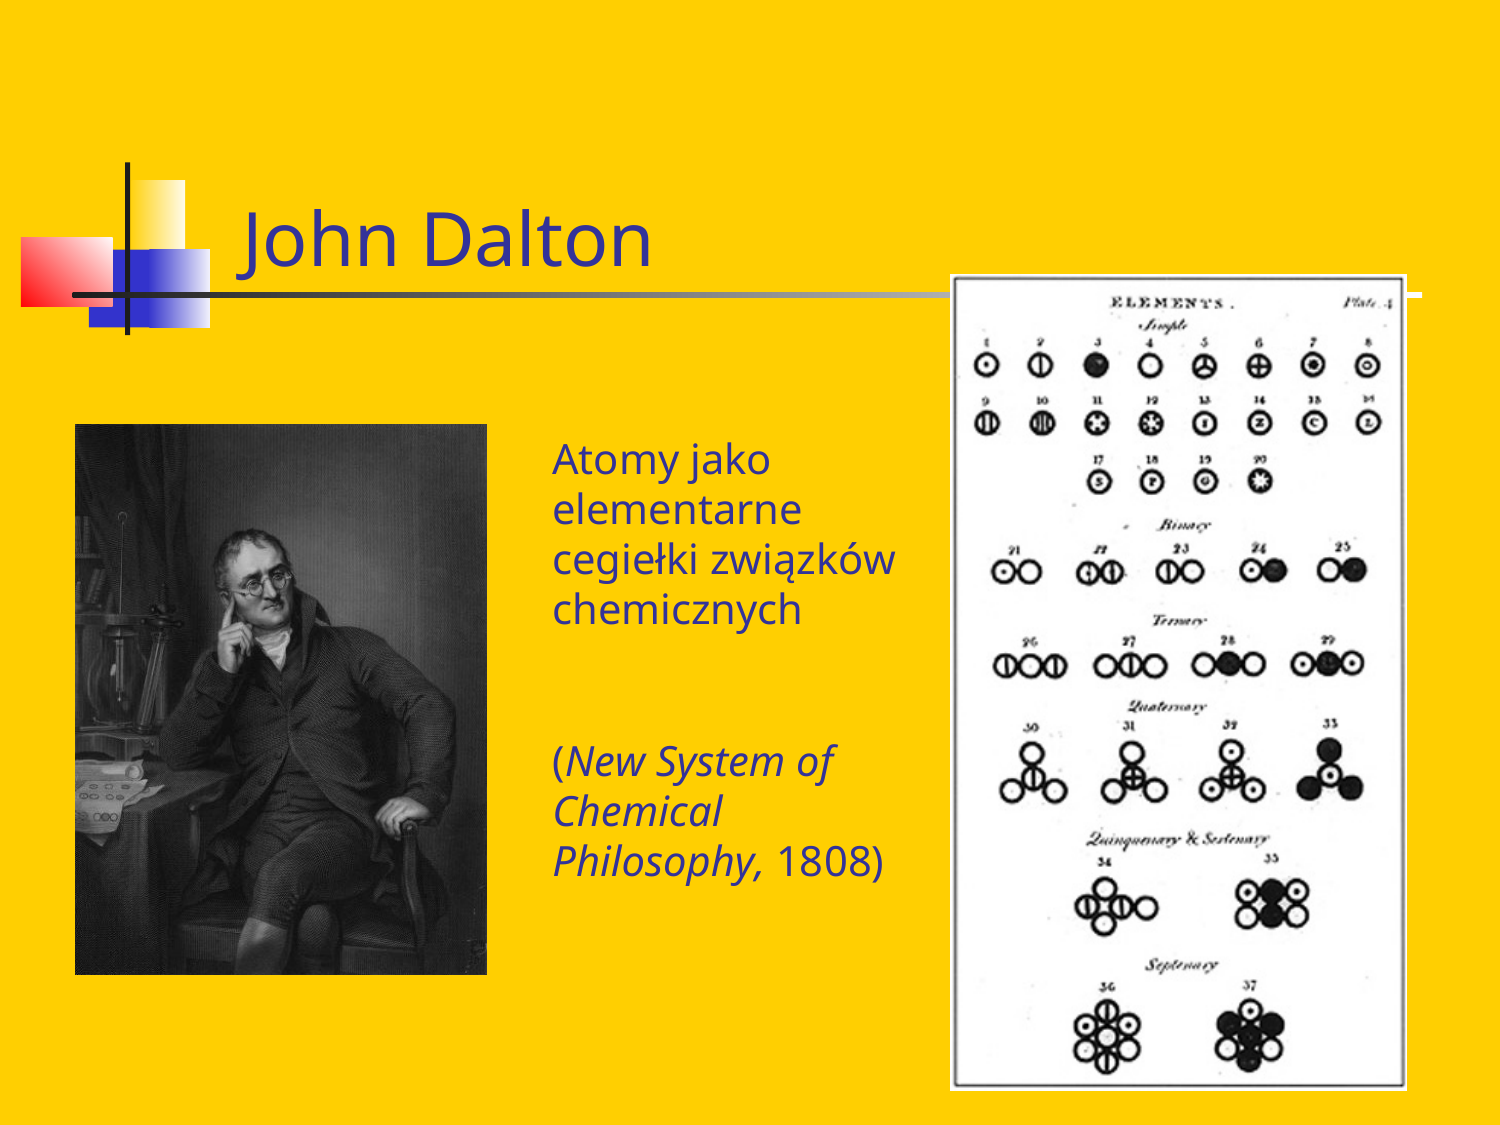

# John Dalton
Atomy jako elementarne cegiełki związków chemicznych
(New System of Chemical Philosophy, 1808)